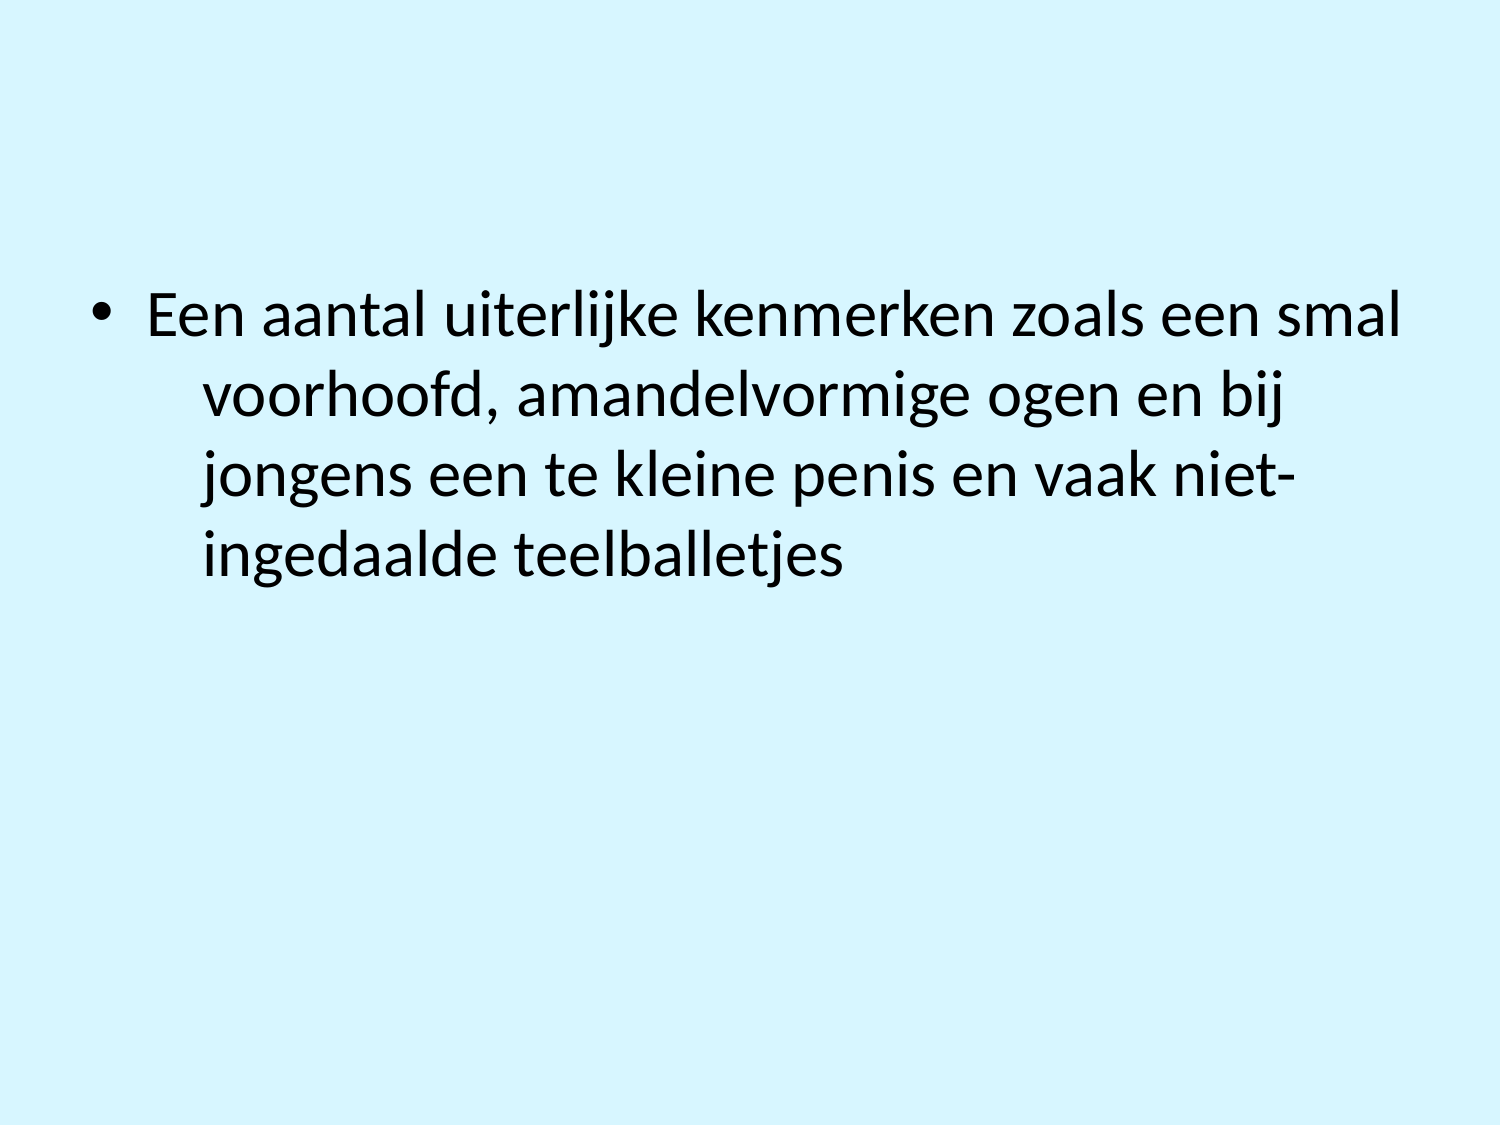

#
Een aantal uiterlijke kenmerken zoals een smal voorhoofd, amandelvormige ogen en bij jongens een te kleine penis en vaak niet-ingedaalde teelballetjes